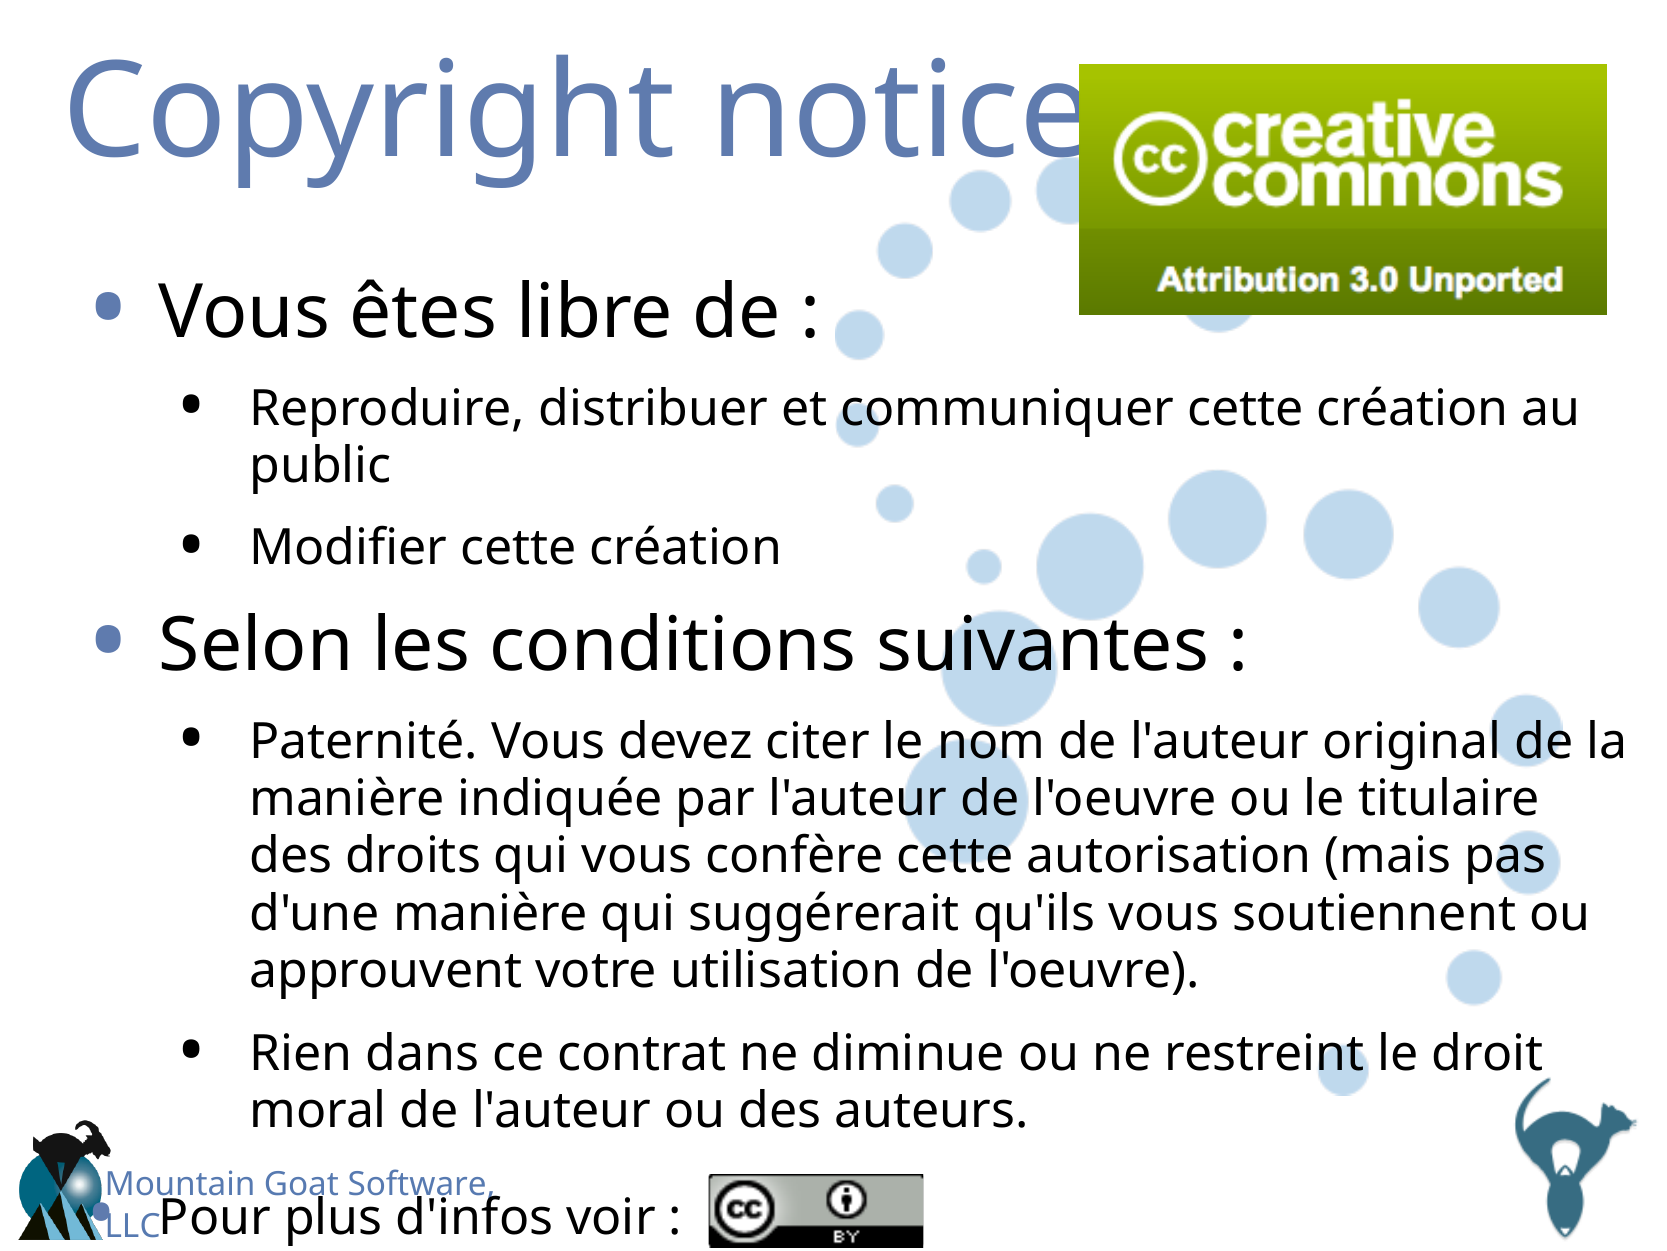

# Copyright notice
Vous êtes libre de :
Reproduire, distribuer et communiquer cette création au public
Modifier cette création
Selon les conditions suivantes :
Paternité. Vous devez citer le nom de l'auteur original de la manière indiquée par l'auteur de l'oeuvre ou le titulaire des droits qui vous confère cette autorisation (mais pas d'une manière qui suggérerait qu'ils vous soutiennent ou approuvent votre utilisation de l'oeuvre).
Rien dans ce contrat ne diminue ou ne restreint le droit moral de l'auteur ou des auteurs.
Pour plus d'infos voir : http://creativecommons.org/licenses/by/3.0/